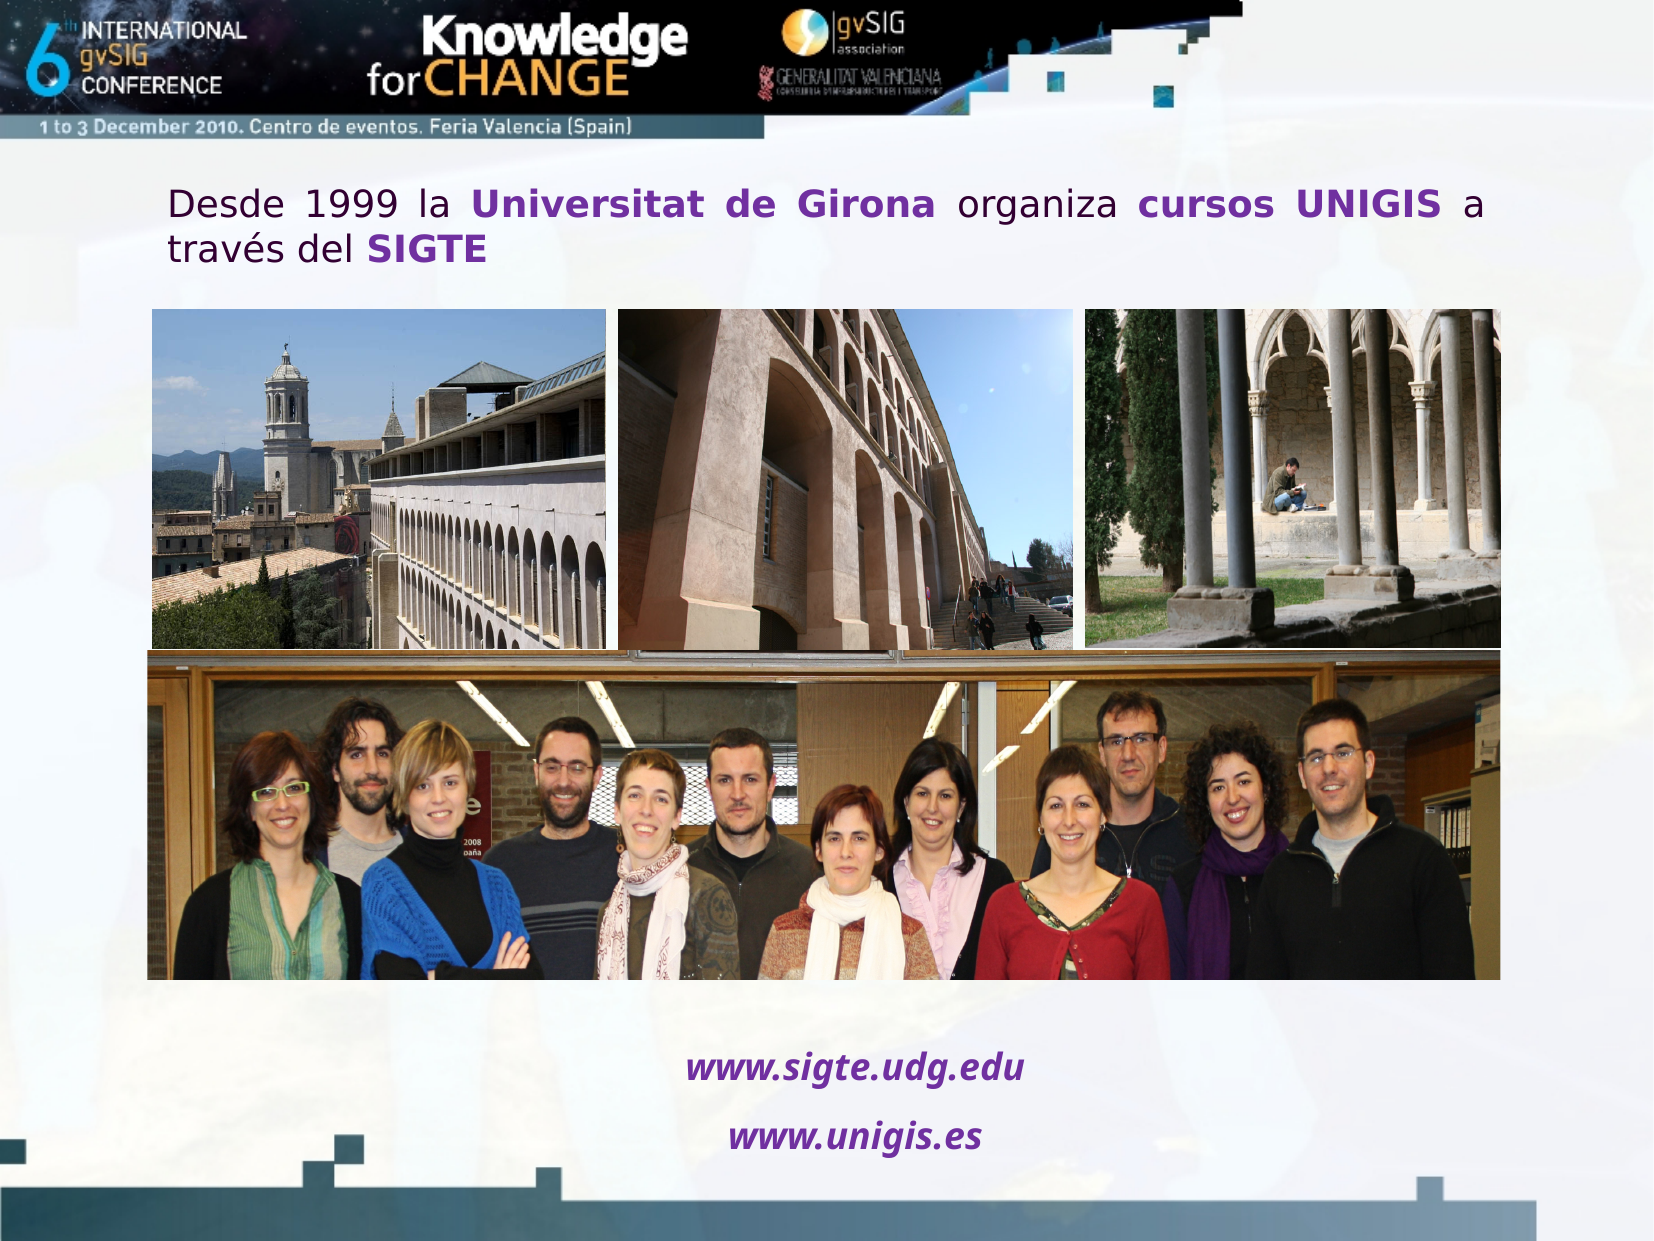

Desde 1999 la Universitat de Girona organiza cursos UNIGIS a través del SIGTE
www.sigte.udg.edu
www.unigis.es